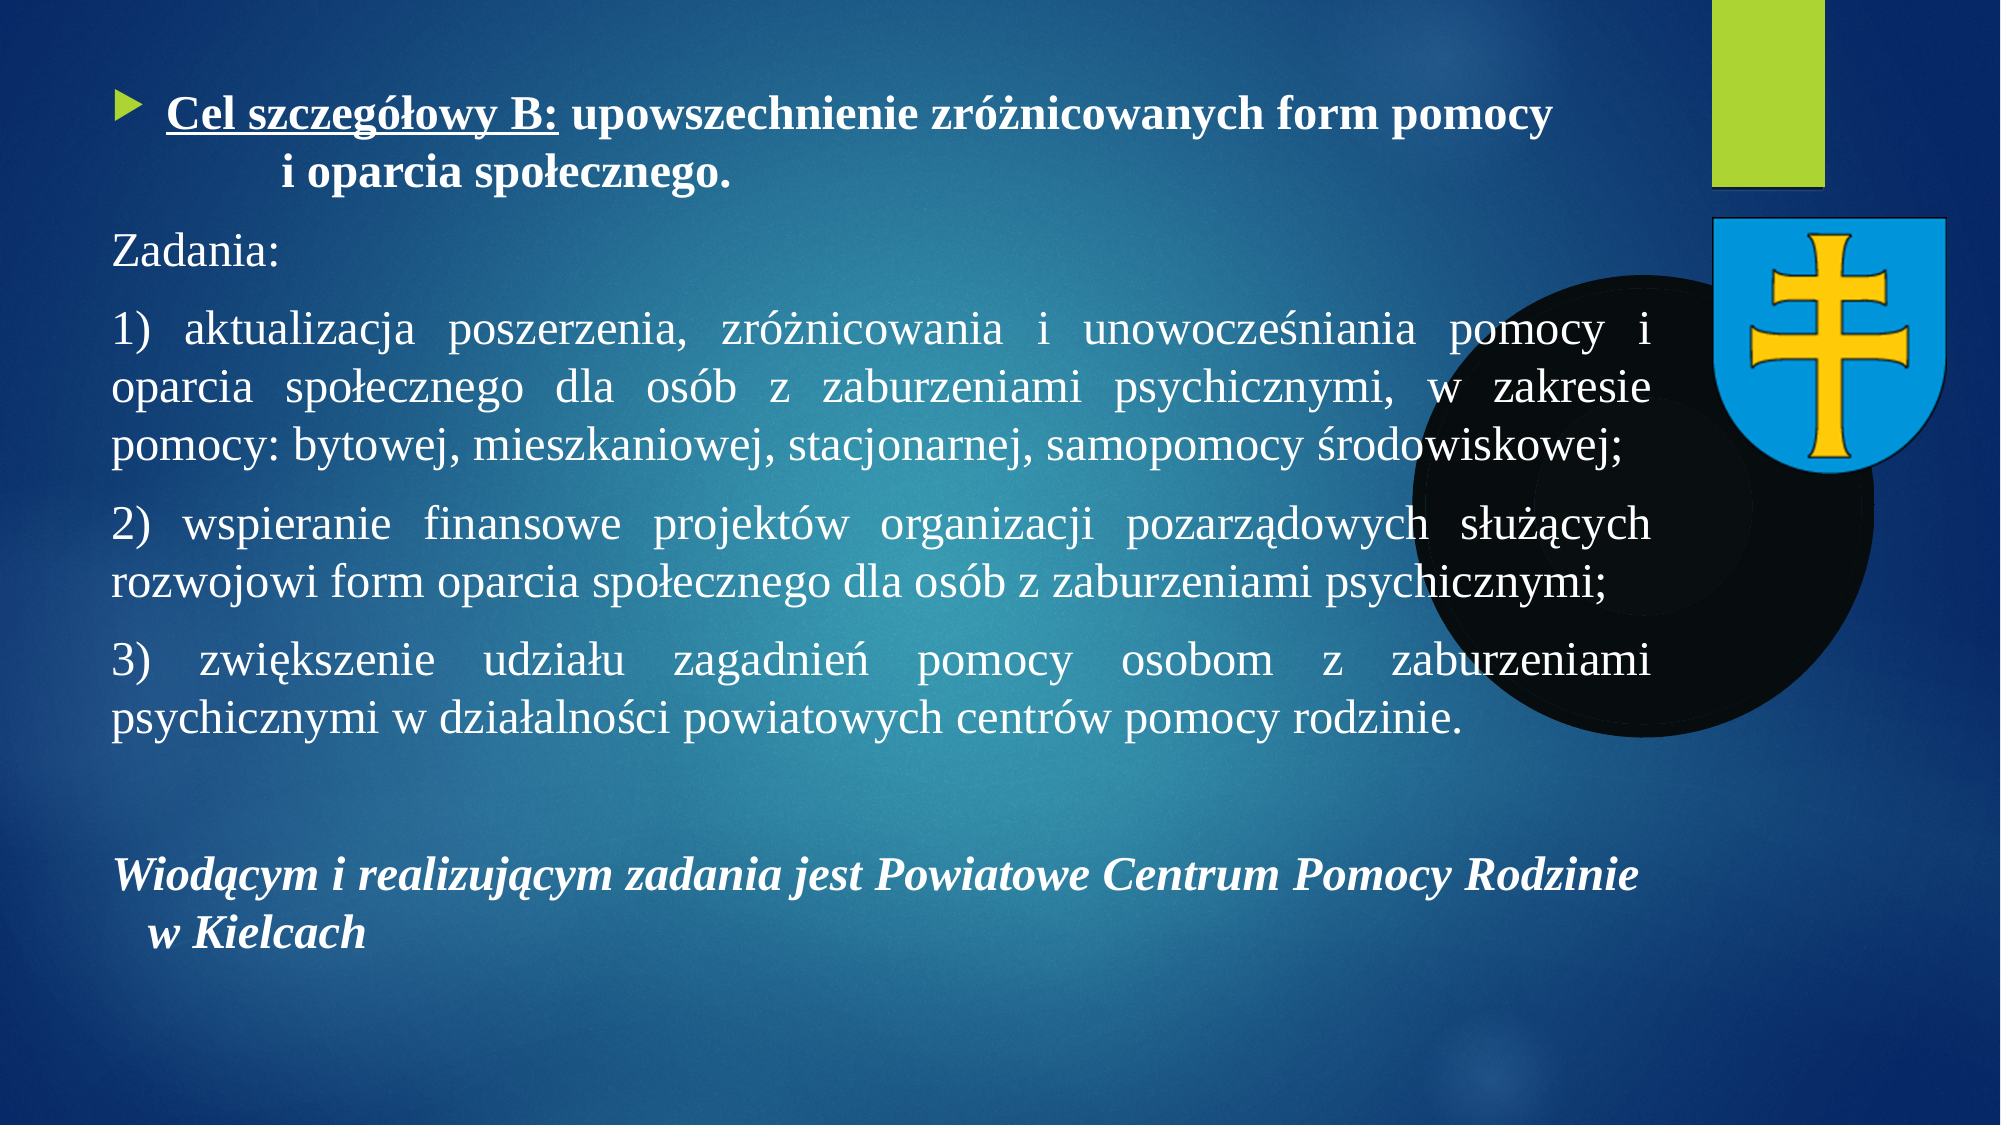

# Cel szczegółowy B: upowszechnienie zróżnicowanych form pomocy i oparcia społecznego.
Zadania:
1) aktualizacja poszerzenia, zróżnicowania i unowocześniania pomocy i oparcia społecznego dla osób z zaburzeniami psychicznymi, w zakresie pomocy: bytowej, mieszkaniowej, stacjonarnej, samopomocy środowiskowej;
2) wspieranie finansowe projektów organizacji pozarządowych służących rozwojowi form oparcia społecznego dla osób z zaburzeniami psychicznymi;
3) zwiększenie udziału zagadnień pomocy osobom z zaburzeniami psychicznymi w działalności powiatowych centrów pomocy rodzinie.
Wiodącym i realizującym zadania jest Powiatowe Centrum Pomocy Rodzinie w Kielcach